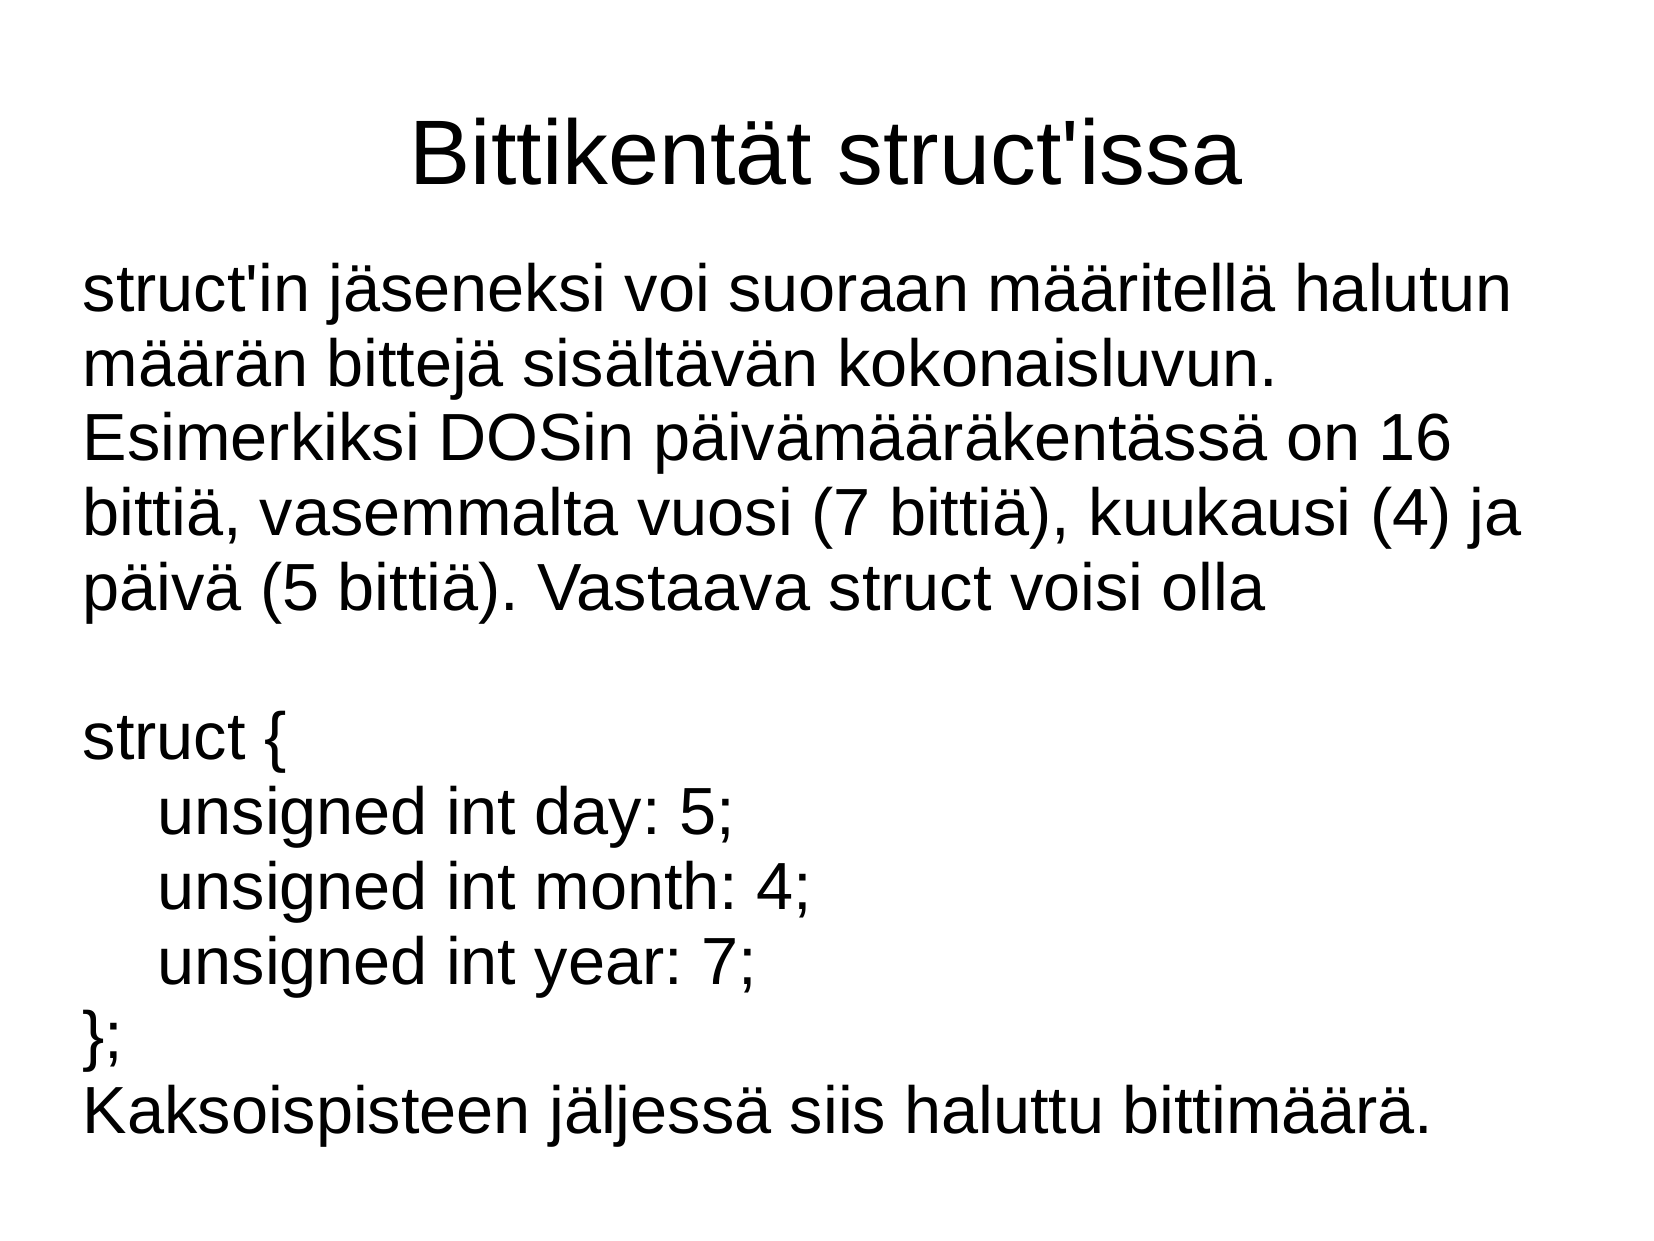

# Bittikentät struct'issa
struct'in jäseneksi voi suoraan määritellä halutun määrän bittejä sisältävän kokonaisluvun.
Esimerkiksi DOSin päivämääräkentässä on 16 bittiä, vasemmalta vuosi (7 bittiä), kuukausi (4) ja päivä (5 bittiä). Vastaava struct voisi olla
struct {
	unsigned int day: 5;
	unsigned int month: 4;
	unsigned int year: 7;
};
Kaksoispisteen jäljessä siis haluttu bittimäärä.